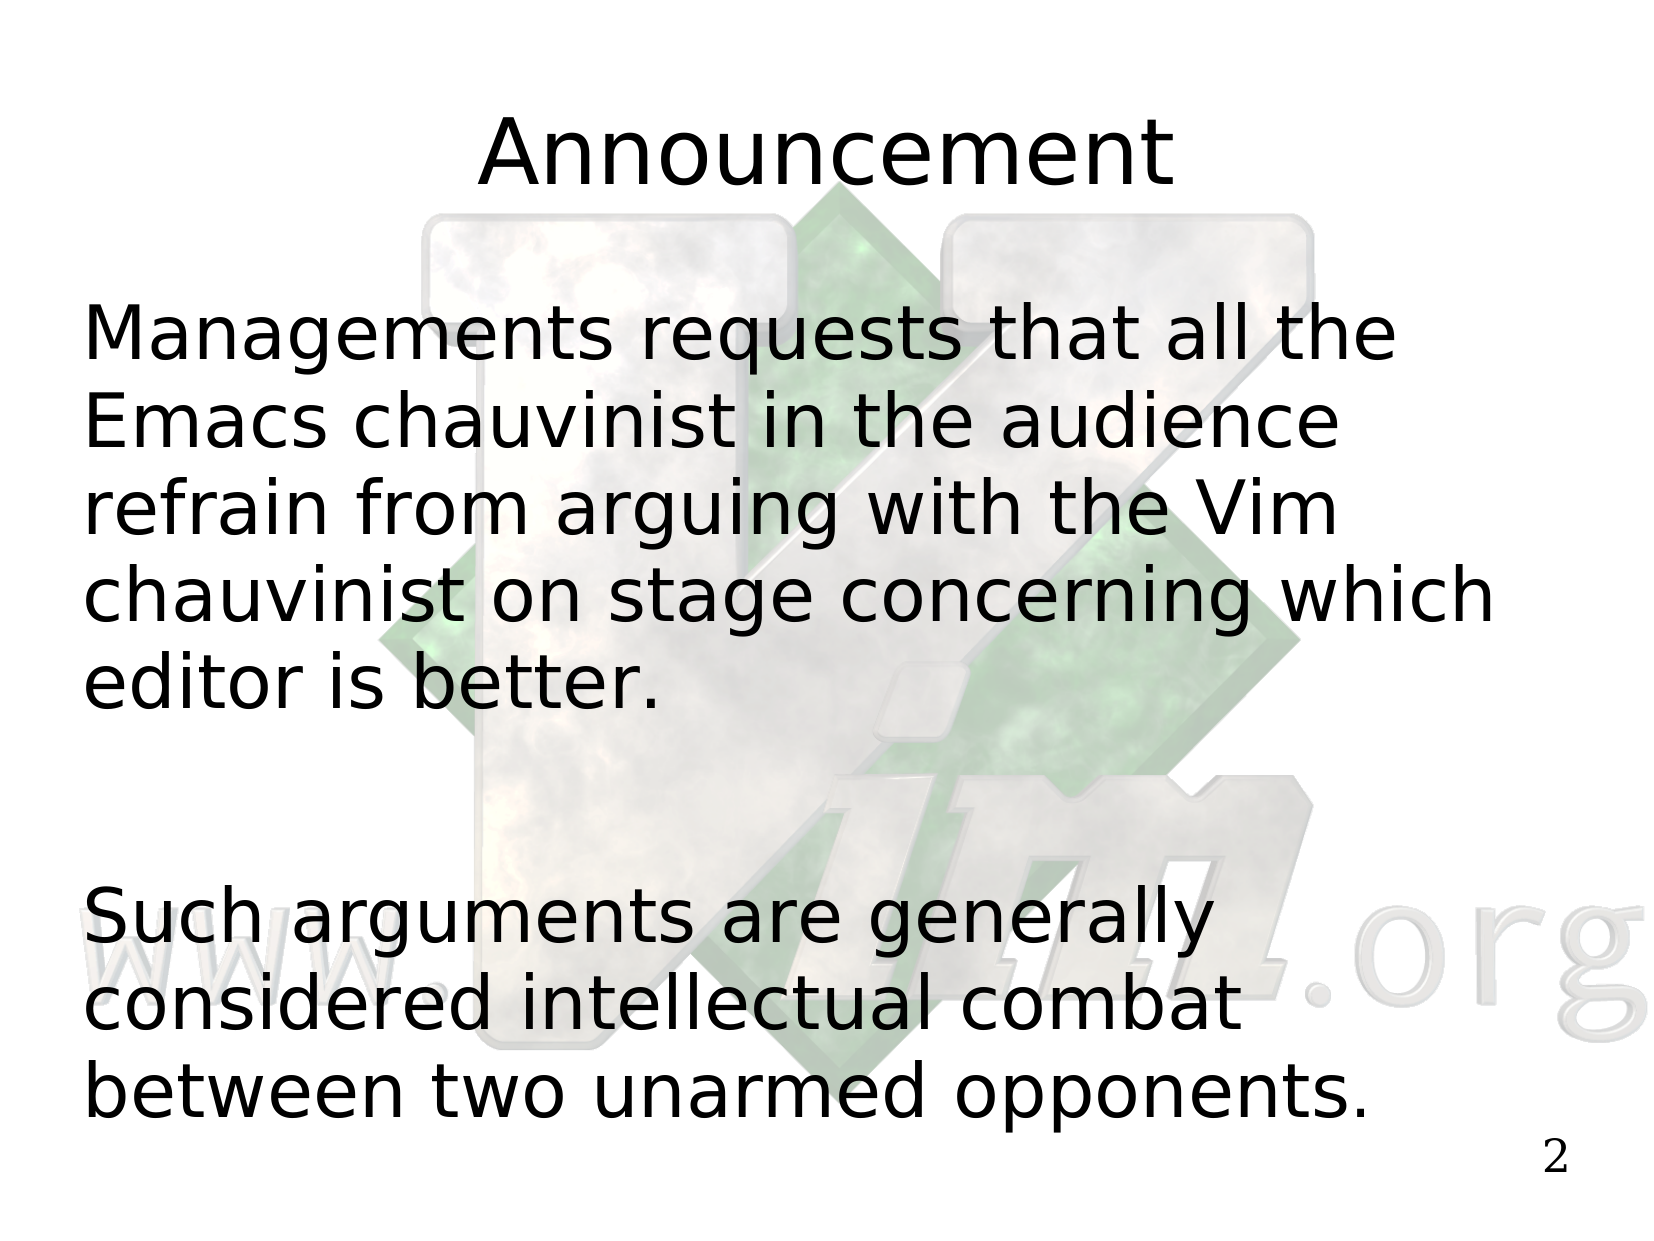

# Announcement
Managements requests that all the Emacs chauvinist in the audience refrain from arguing with the Vim chauvinist on stage concerning which editor is better.
Such arguments are generally considered intellectual combat between two unarmed opponents.
2